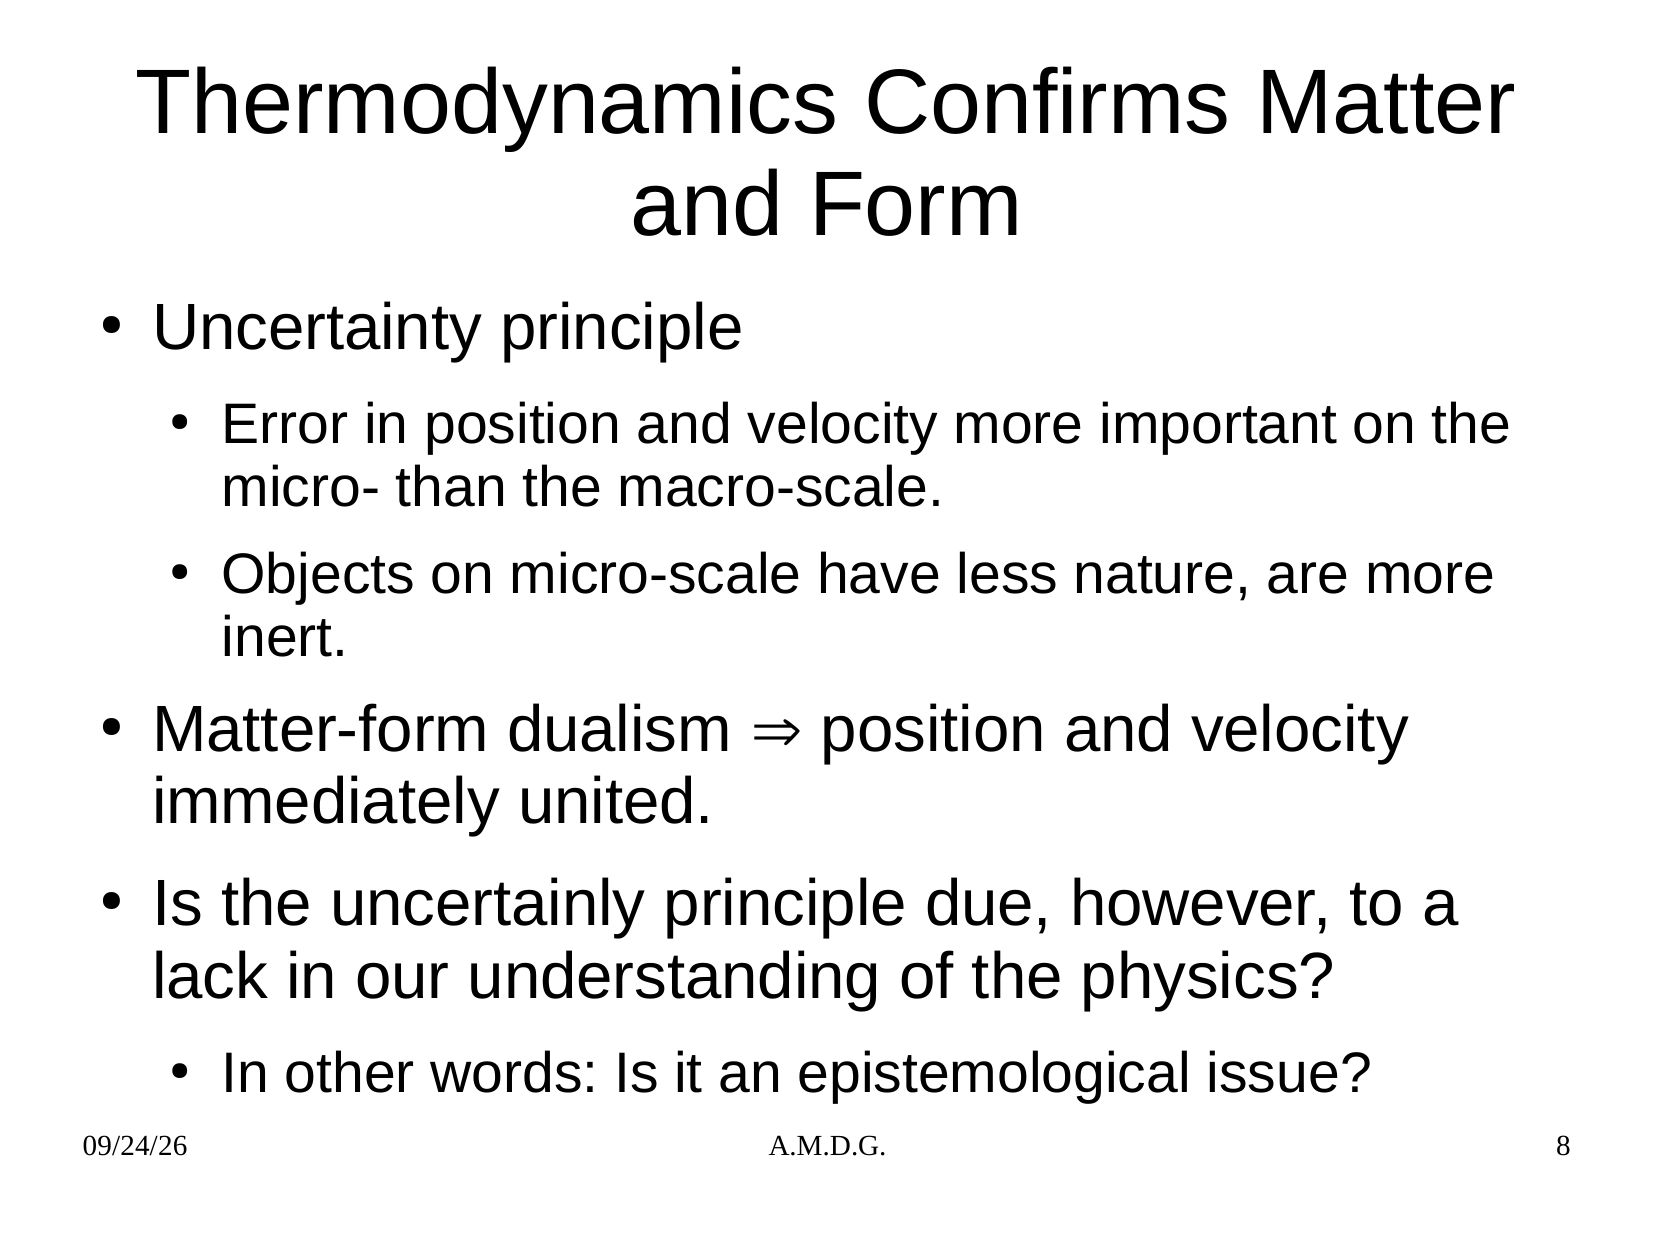

# Thermodynamics Confirms Matter and Form
Uncertainty principle
Error in position and velocity more important on the micro- than the macro-scale.
Objects on micro-scale have less nature, are more inert.
Matter-form dualism ⇒ position and velocity immediately united.
Is the uncertainly principle due, however, to a lack in our understanding of the physics?
In other words: Is it an epistemological issue?
`
A.M.D.G.
8